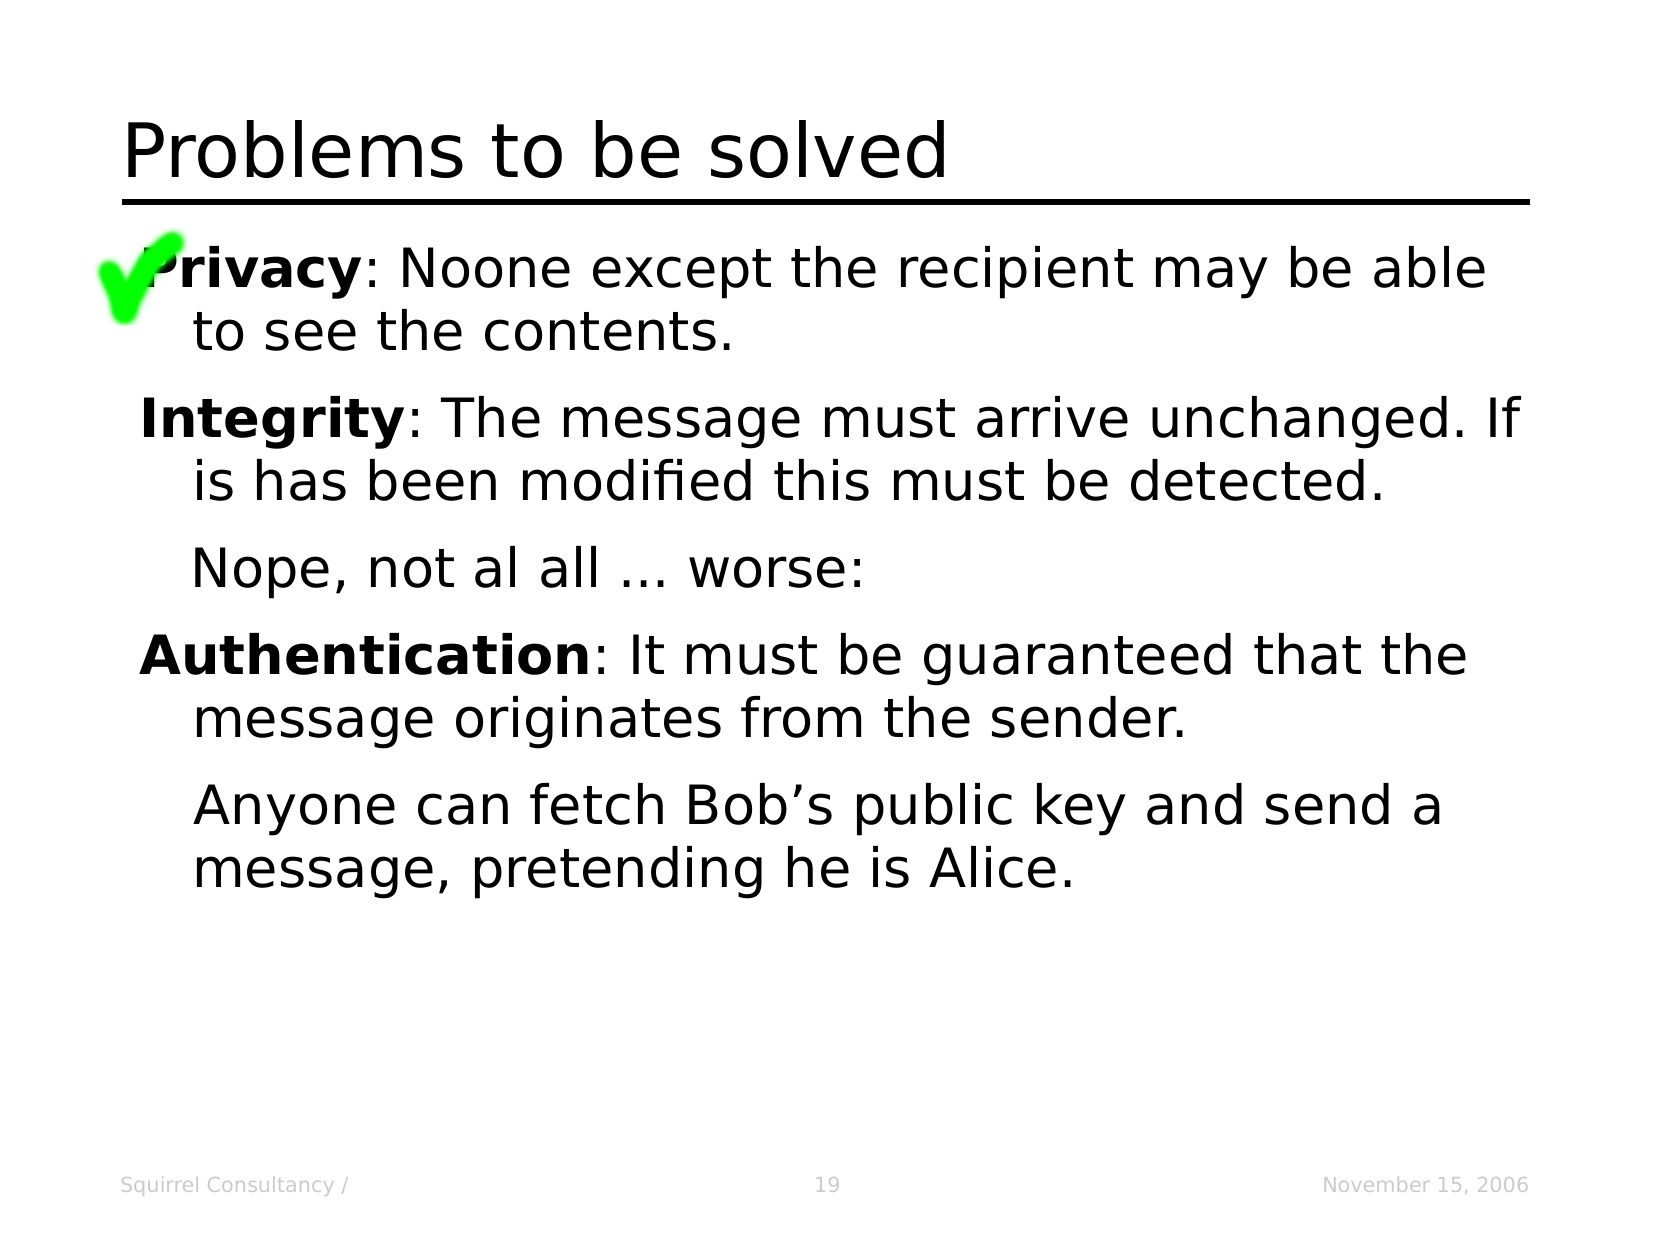

# Problems to be solved
Privacy: Noone except the recipient may be able to see the contents.
Integrity: The message must arrive unchanged. If is has been modified this must be detected.
Nope, not al all ... worse:
Authentication: It must be guaranteed that the message originates from the sender.
Anyone can fetch Bob’s public key and send a message, pretending he is Alice.